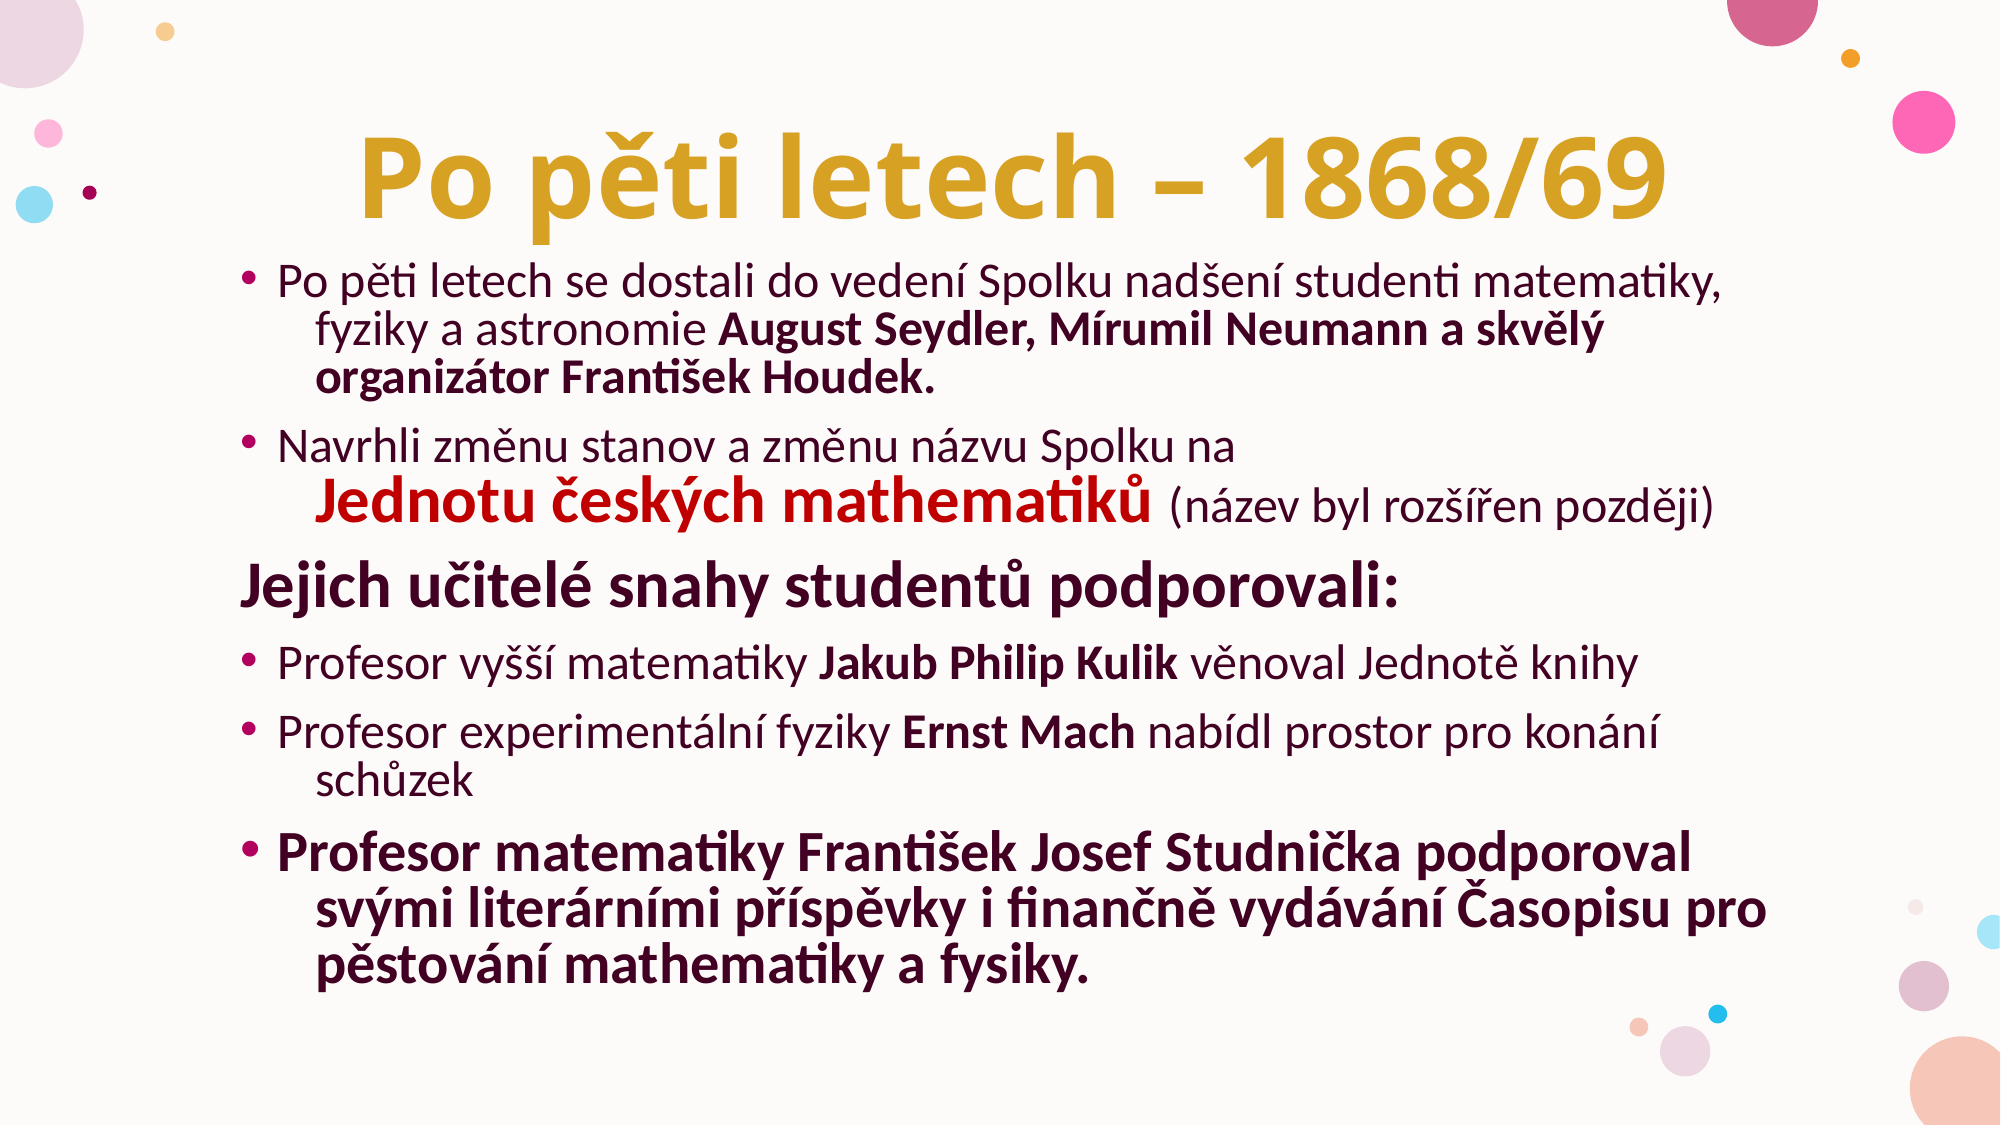

# Po pěti letech – 1868/69
Po pěti letech se dostali do vedení Spolku nadšení studenti matematiky, fyziky a astronomie August Seydler, Mírumil Neumann a skvělý organizátor František Houdek.
Navrhli změnu stanov a změnu názvu Spolku na
Jednotu českých mathematiků (název byl rozšířen později)
Jejich učitelé snahy studentů podporovali:
Profesor vyšší matematiky Jakub Philip Kulik věnoval Jednotě knihy
Profesor experimentální fyziky Ernst Mach nabídl prostor pro konání schůzek
Profesor matematiky František Josef Studnička podporoval svými literárními příspěvky i finančně vydávání Časopisu pro pěstování mathematiky a fysiky.